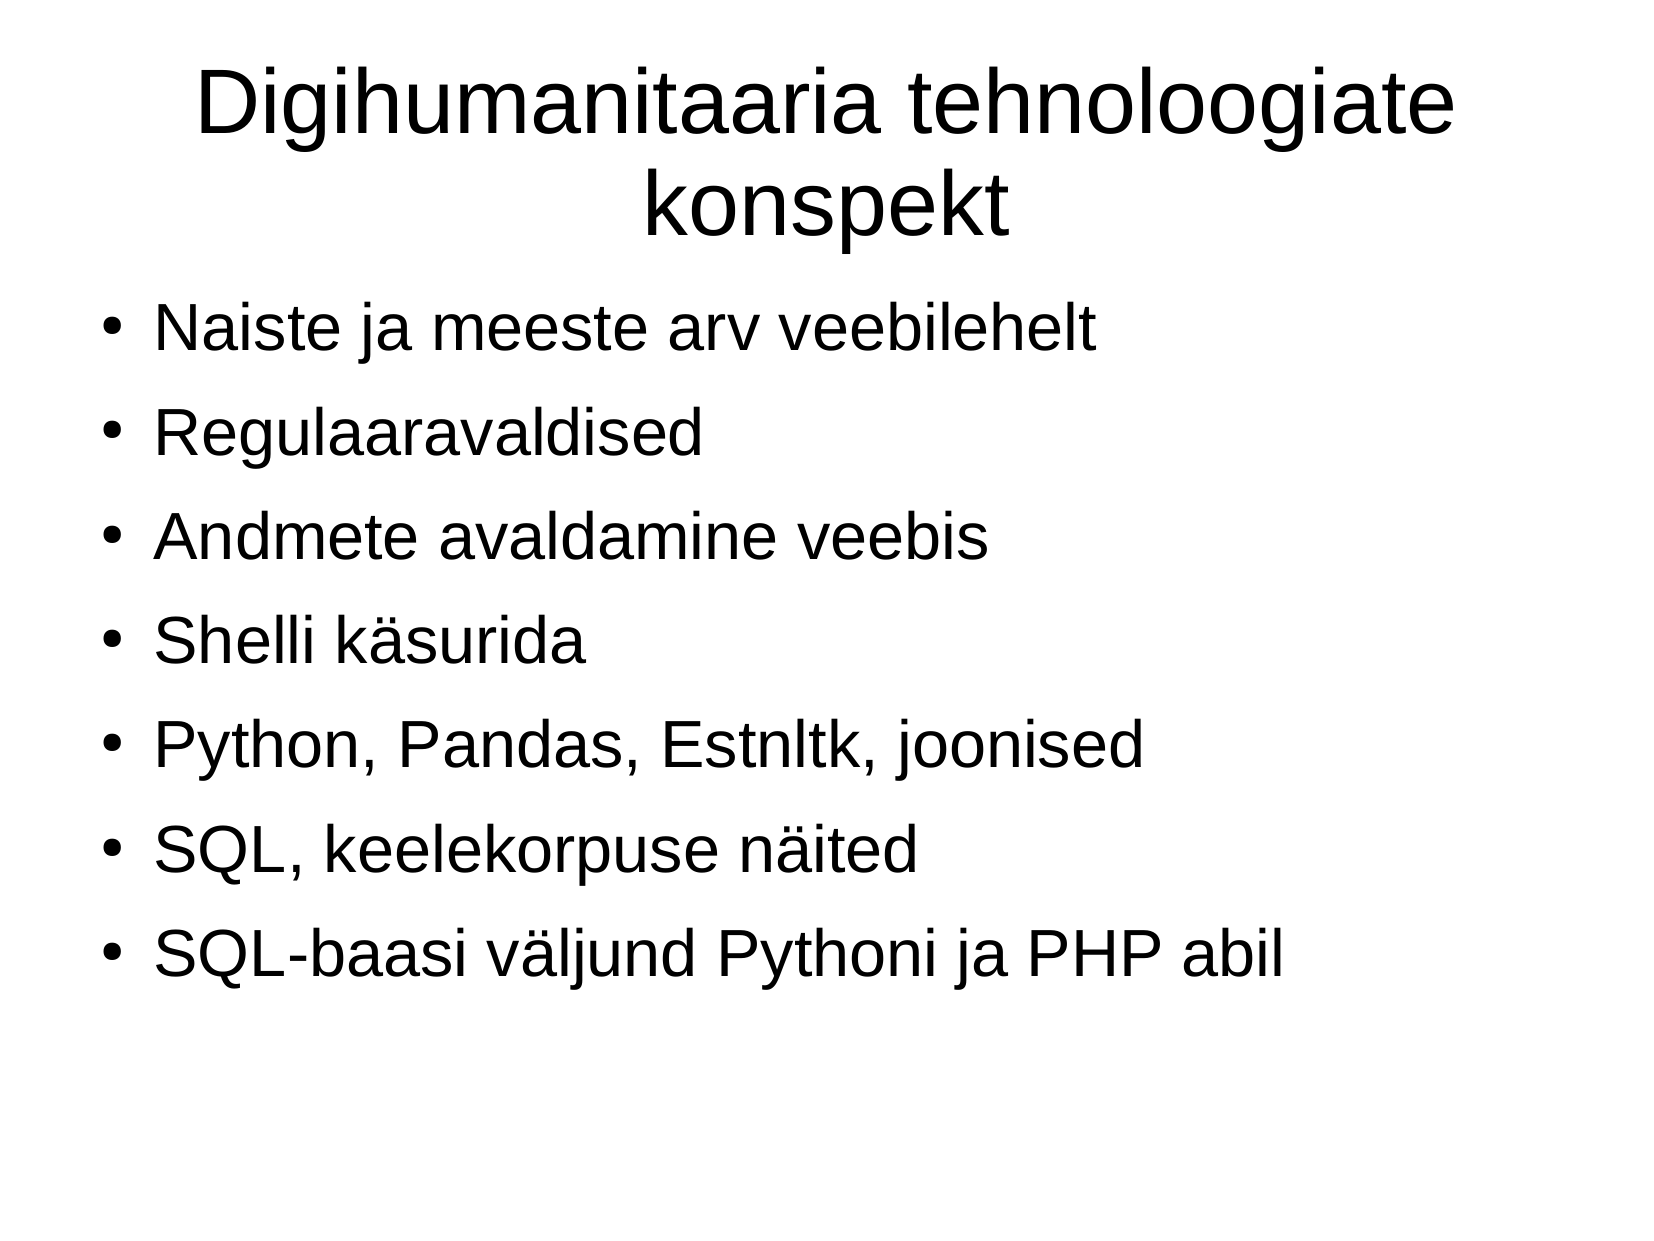

# Digihumanitaaria tehnoloogiate konspekt
Naiste ja meeste arv veebilehelt
Regulaaravaldised
Andmete avaldamine veebis
Shelli käsurida
Python, Pandas, Estnltk, joonised
SQL, keelekorpuse näited
SQL-baasi väljund Pythoni ja PHP abil